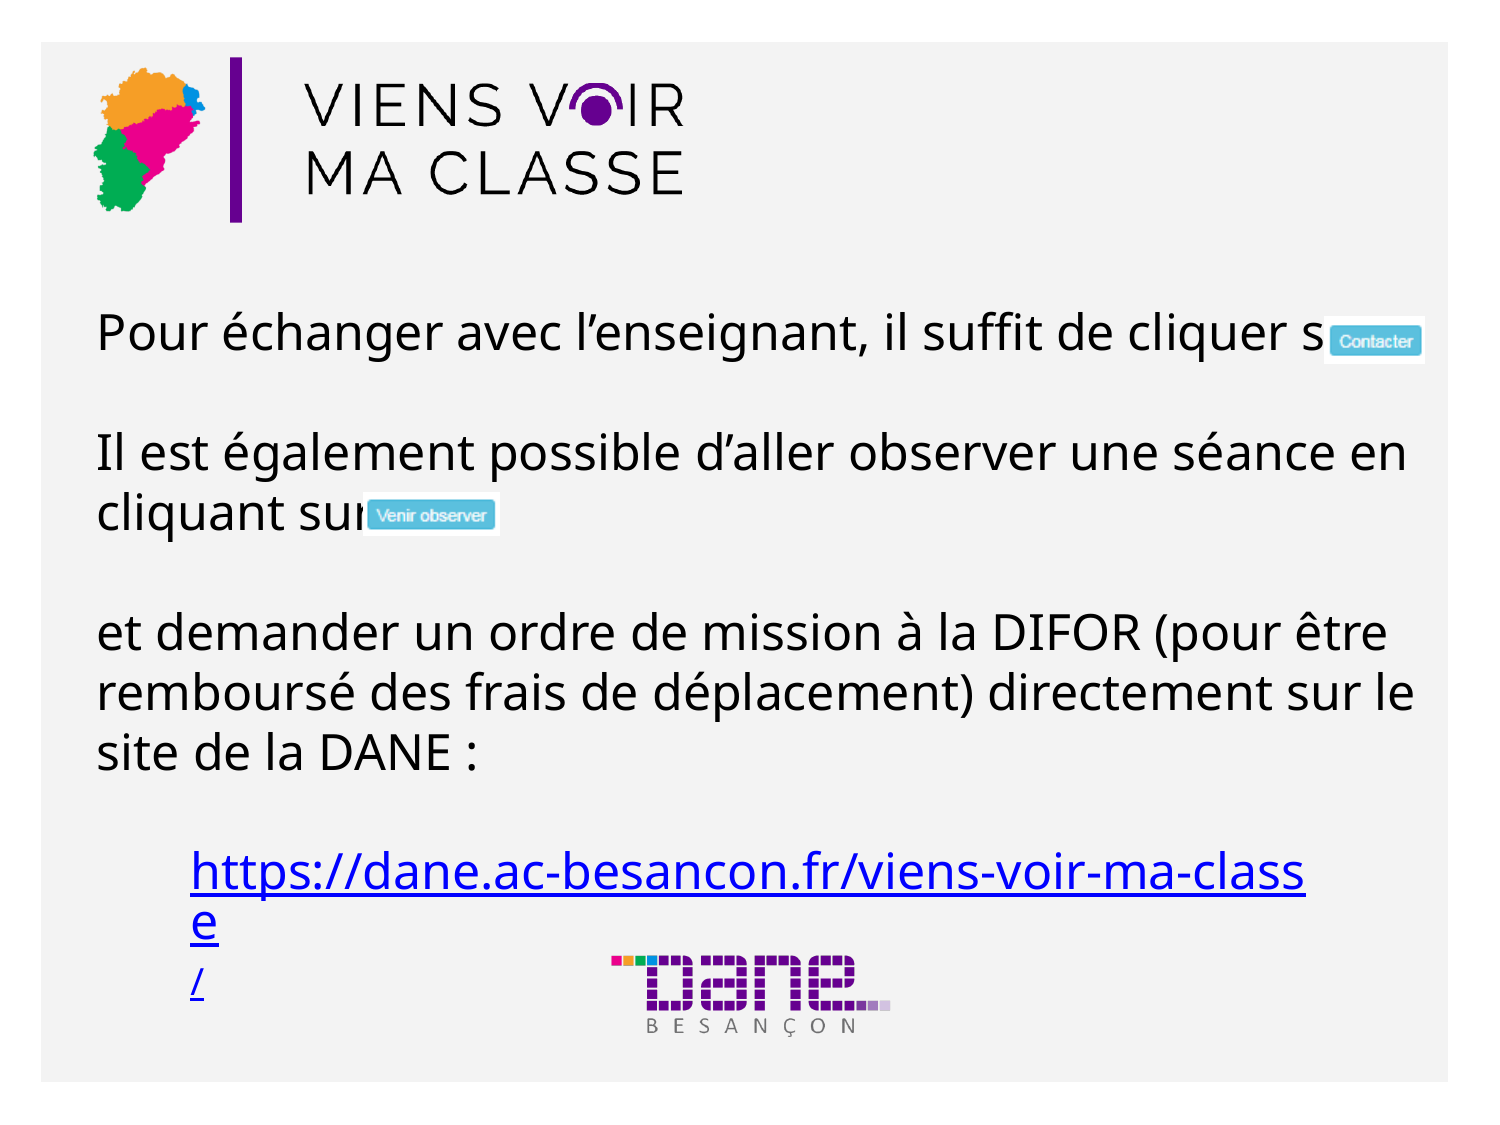

Pour échanger avec l’enseignant, il suffit de cliquer sur
Il est également possible d’aller observer une séance en cliquant sur
et demander un ordre de mission à la DIFOR (pour être remboursé des frais de déplacement) directement sur le site de la DANE :
https://dane.ac-besancon.fr/viens-voir-ma-classe/